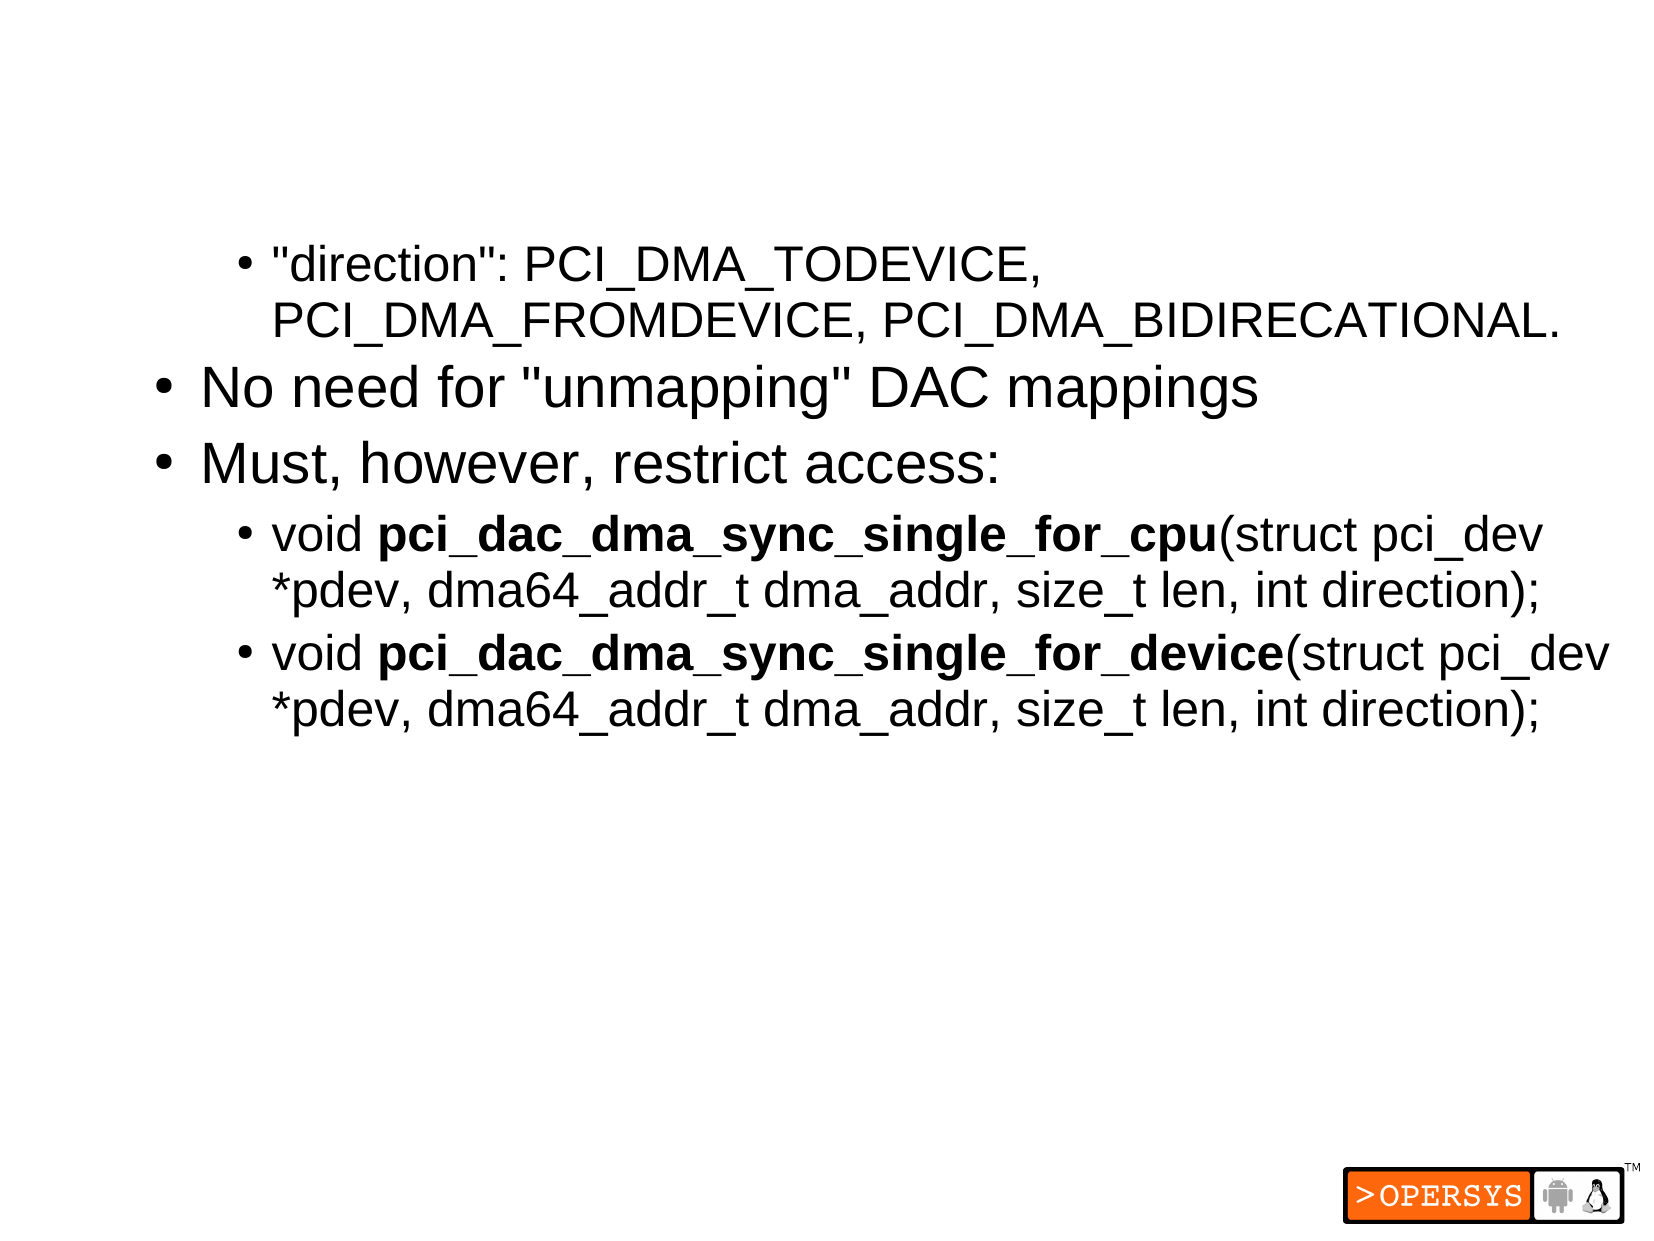

# "direction": PCI_DMA_TODEVICE, PCI_DMA_FROMDEVICE, PCI_DMA_BIDIRECATIONAL.
No need for "unmapping" DAC mappings
Must, however, restrict access:
void pci_dac_dma_sync_single_for_cpu(struct pci_dev *pdev, dma64_addr_t dma_addr, size_t len, int direction);
void pci_dac_dma_sync_single_for_device(struct pci_dev *pdev, dma64_addr_t dma_addr, size_t len, int direction);